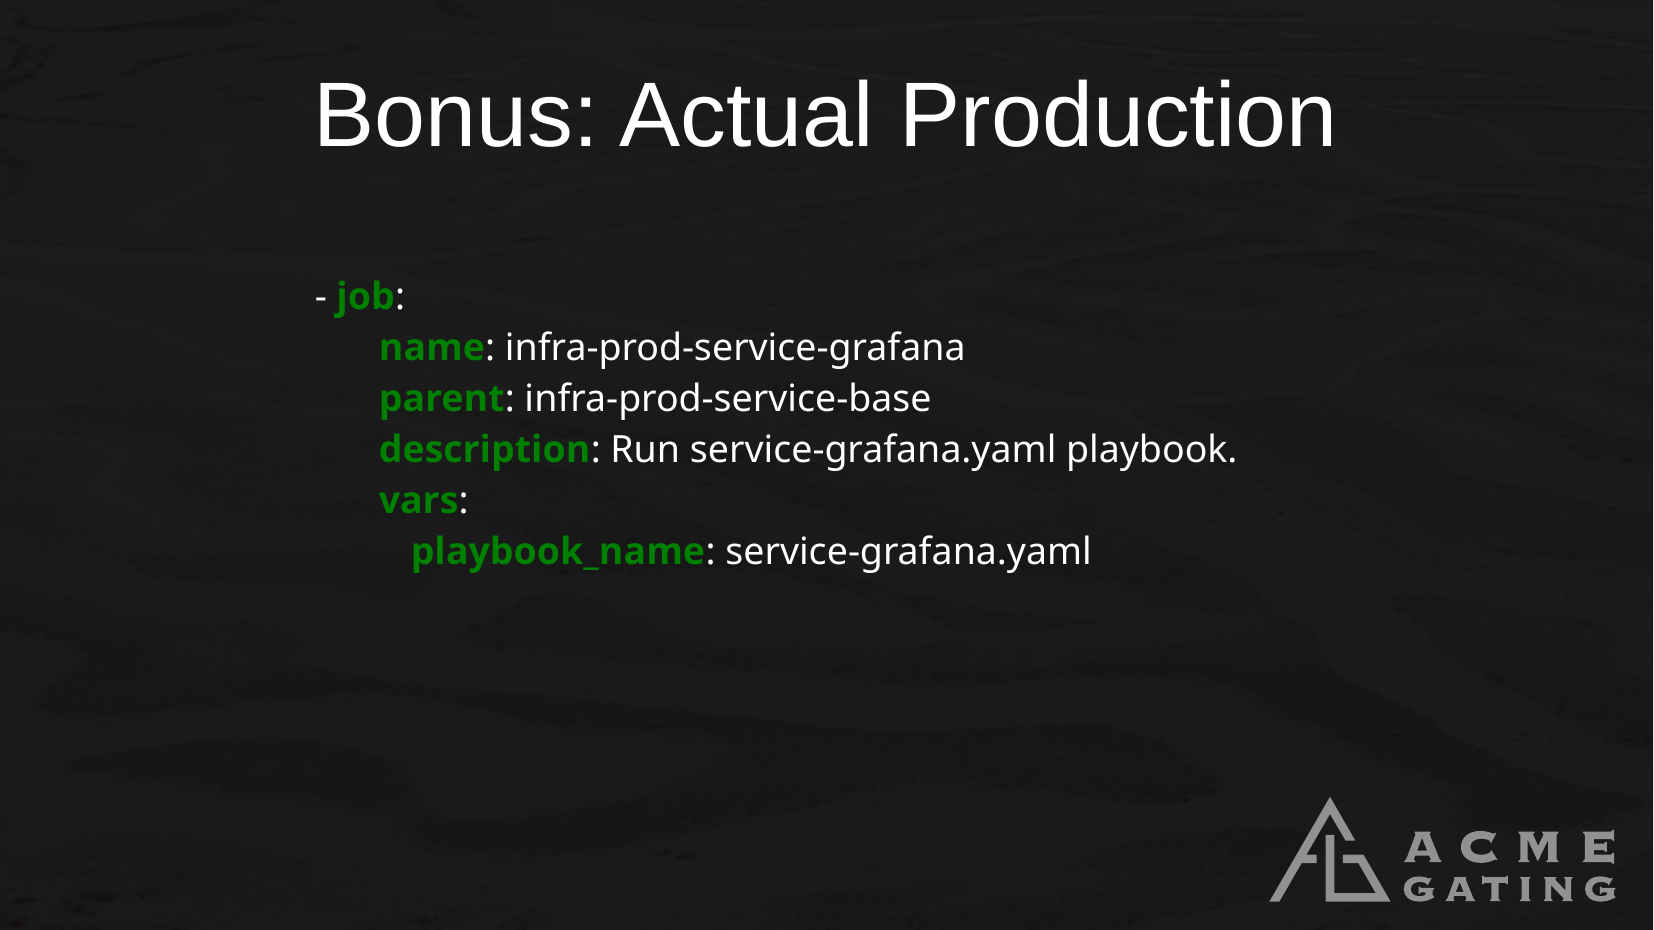

# Bonus: Actual Production
- job:
        name: infra-prod-service-grafana
        parent: infra-prod-service-base
        description: Run service-grafana.yaml playbook.
        vars:
            playbook_name: service-grafana.yaml